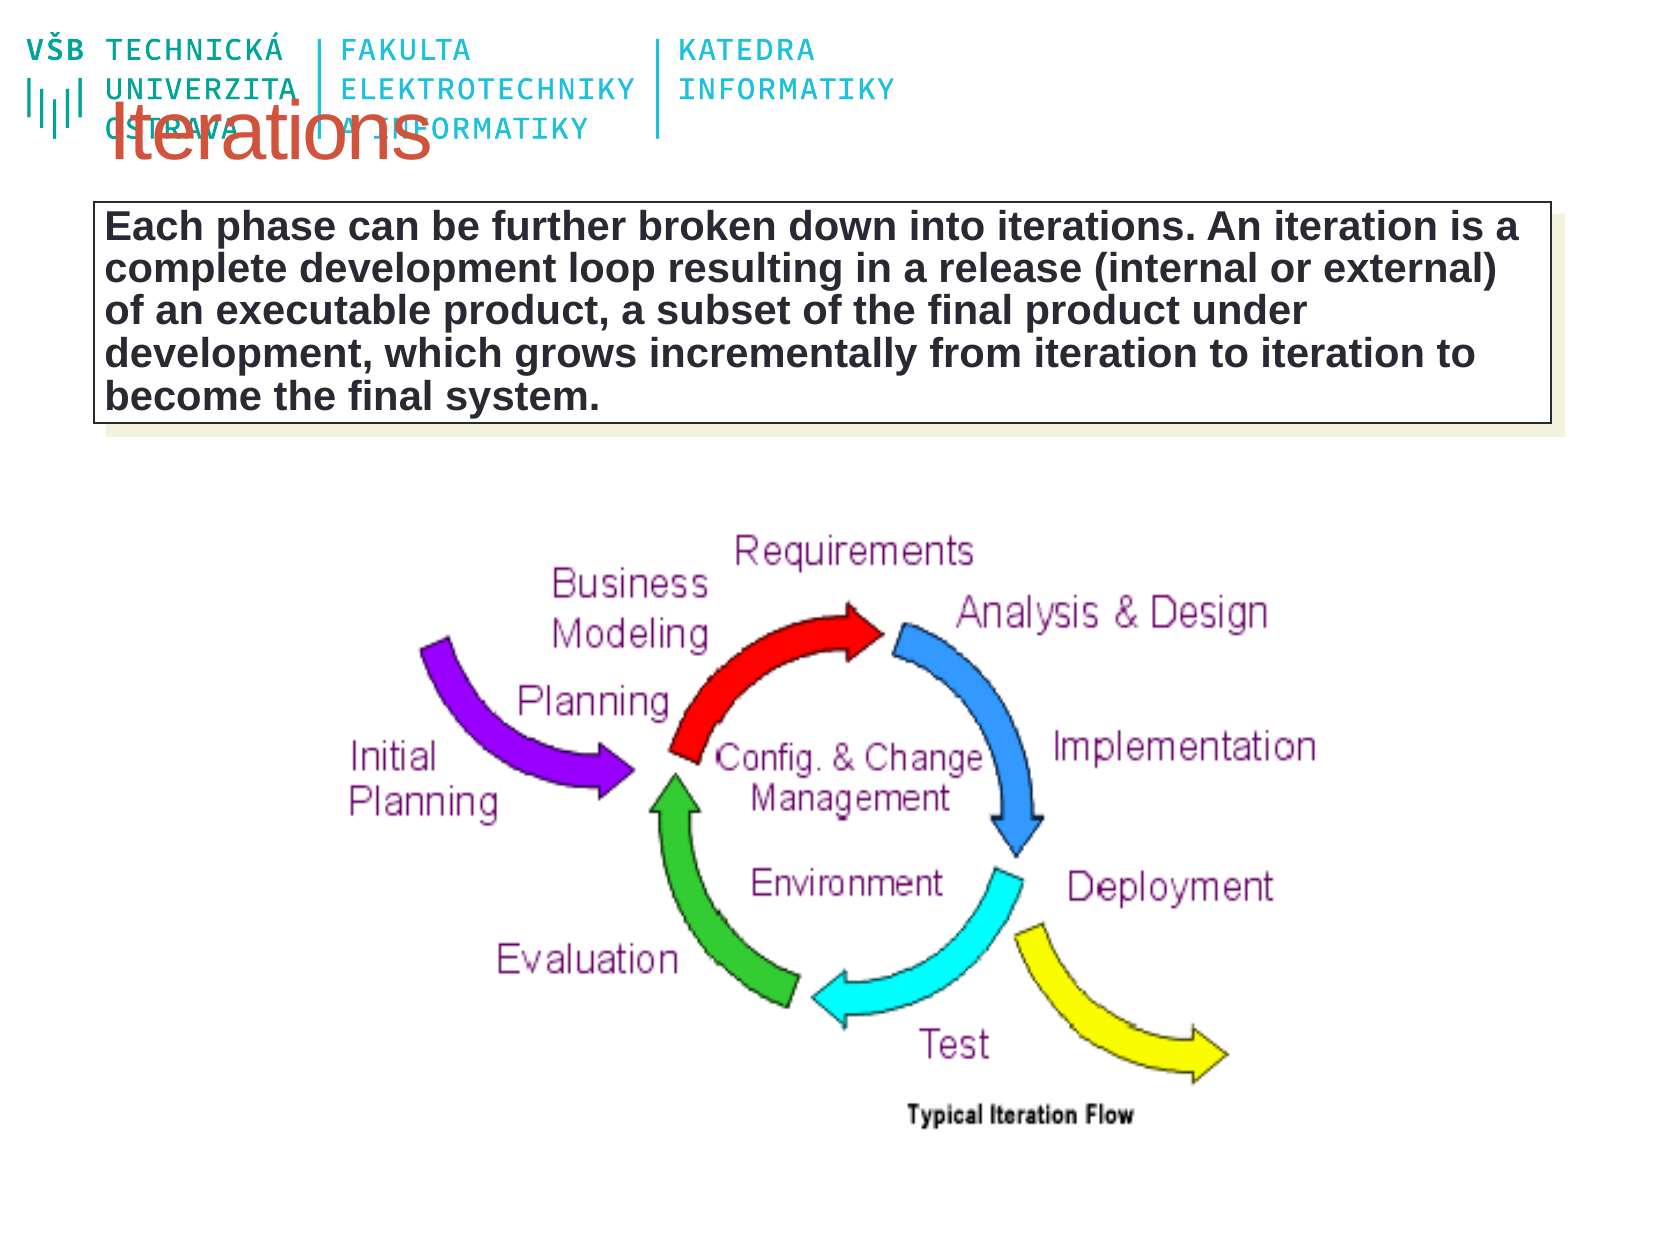

# Iterations
Each phase can be further broken down into iterations. An iteration is a complete development loop resulting in a release (internal or external) of an executable product, a subset of the final product under development, which grows incrementally from iteration to iteration to become the final system.